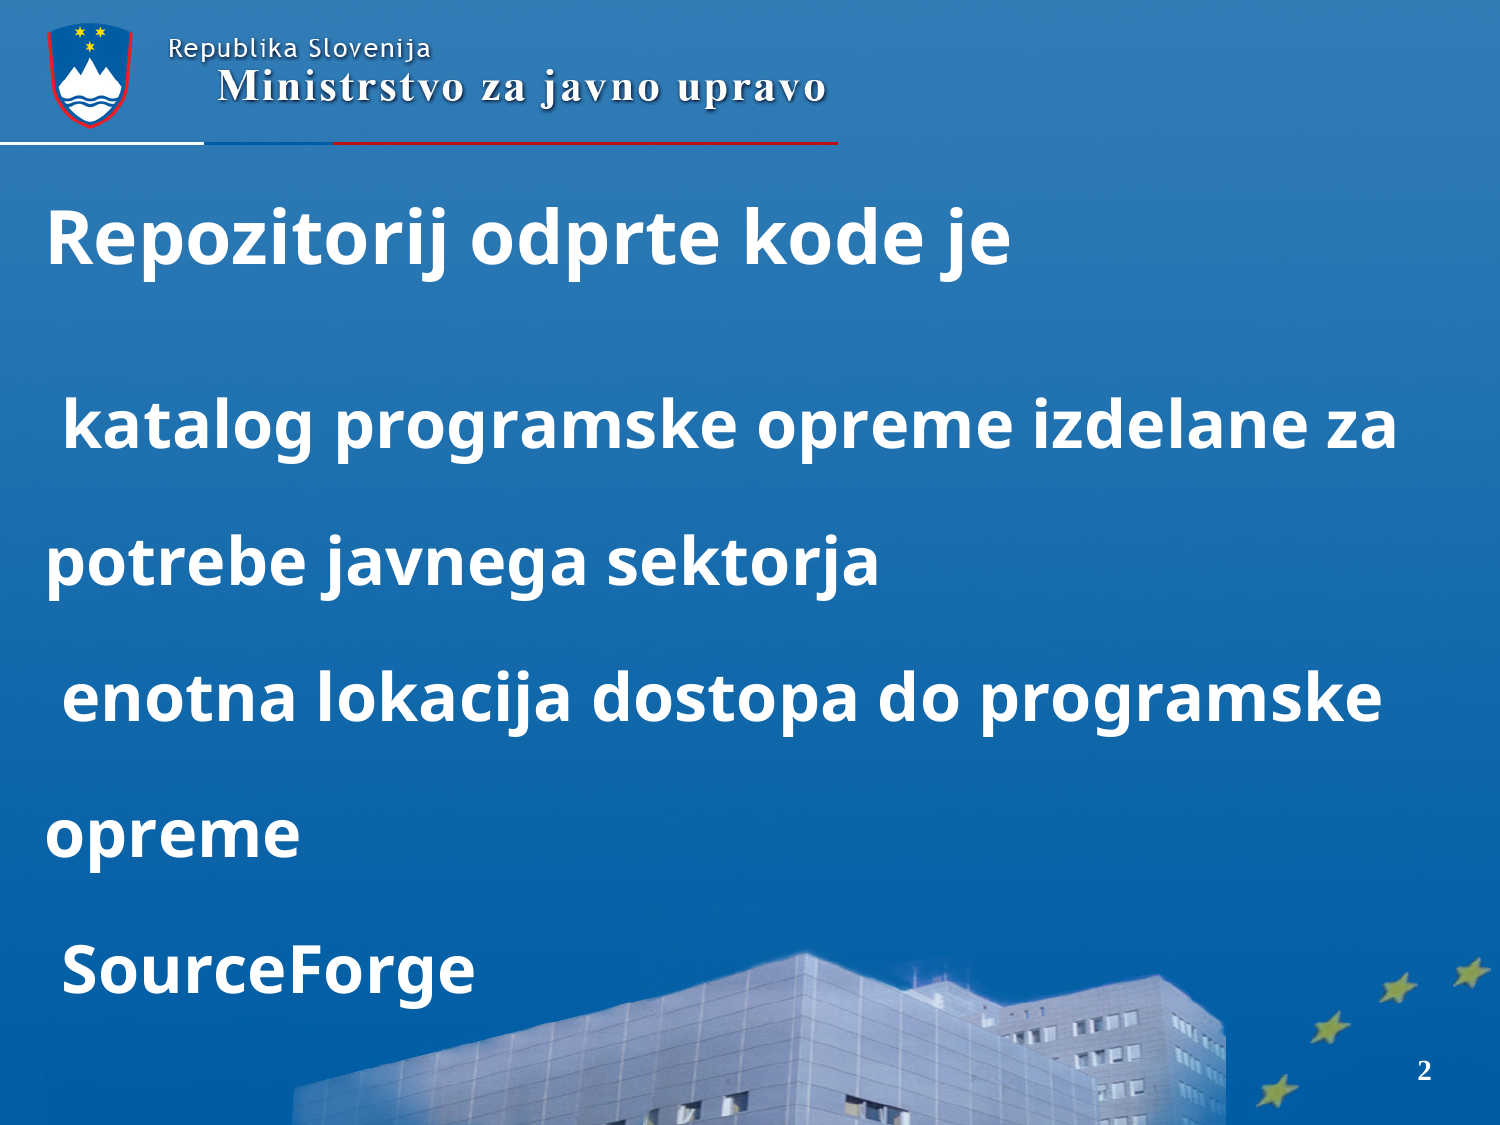

# Repozitorij odprte kode je
 katalog programske opreme izdelane za potrebe javnega sektorja
 enotna lokacija dostopa do programske opreme
 SourceForge
2